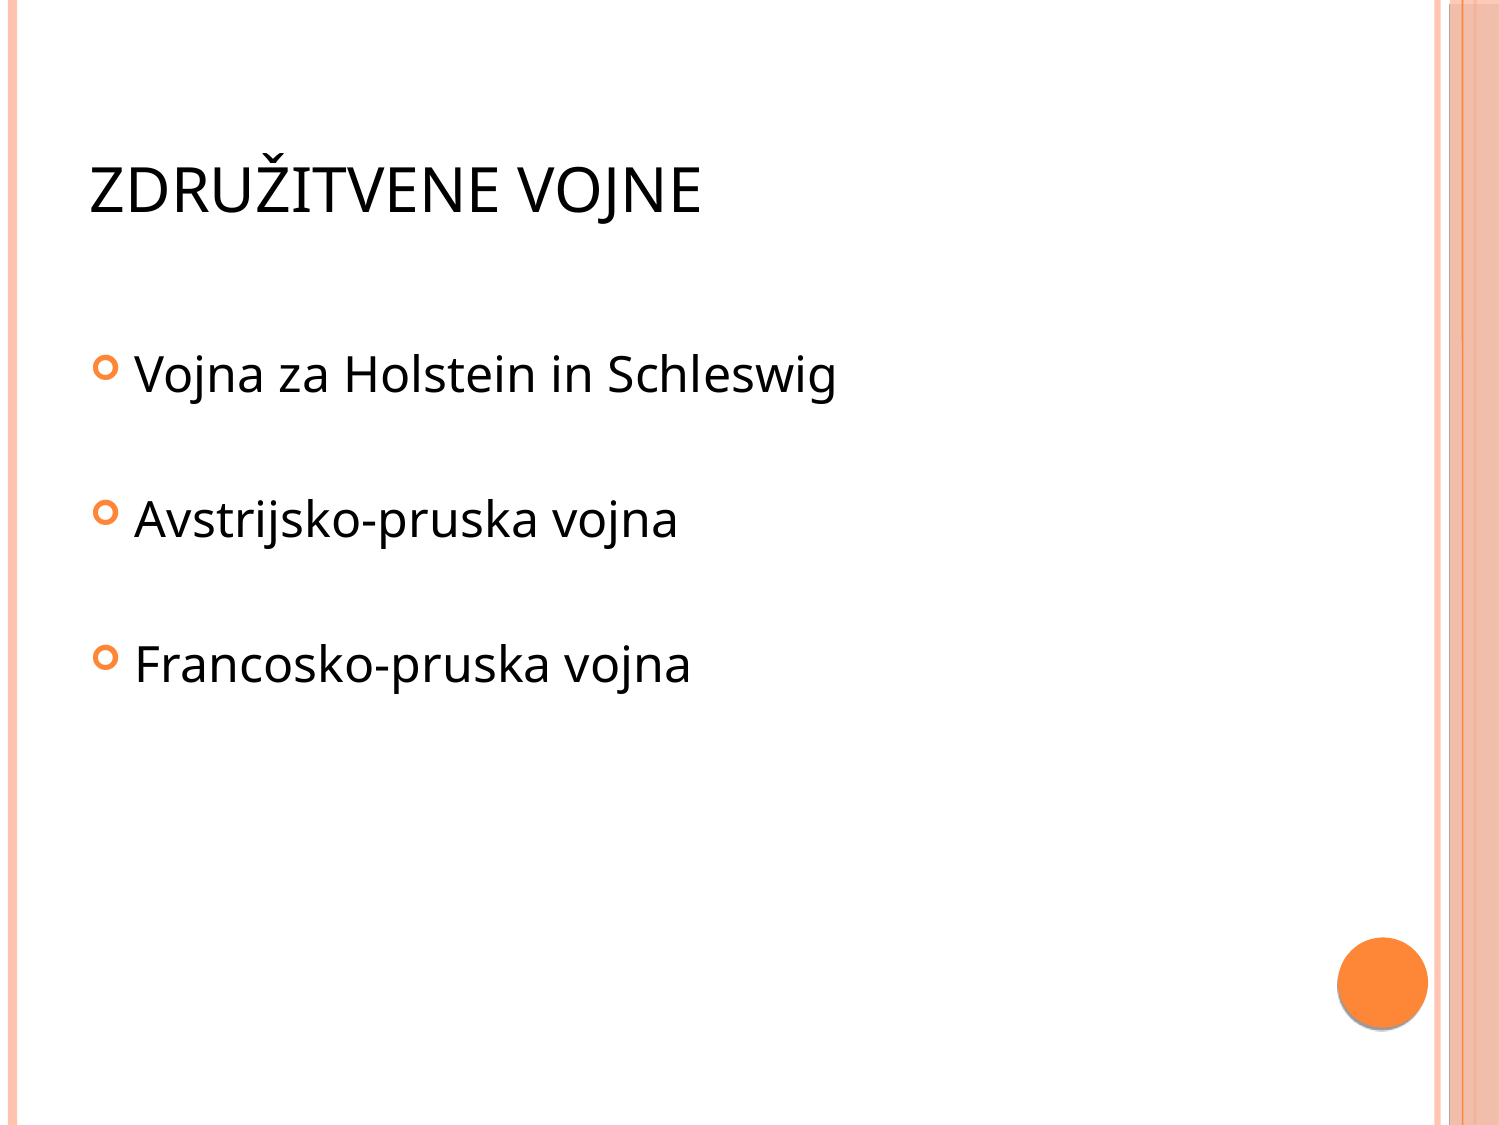

# ZDRUŽITVENE VOJNE
Vojna za Holstein in Schleswig
Avstrijsko-pruska vojna
Francosko-pruska vojna